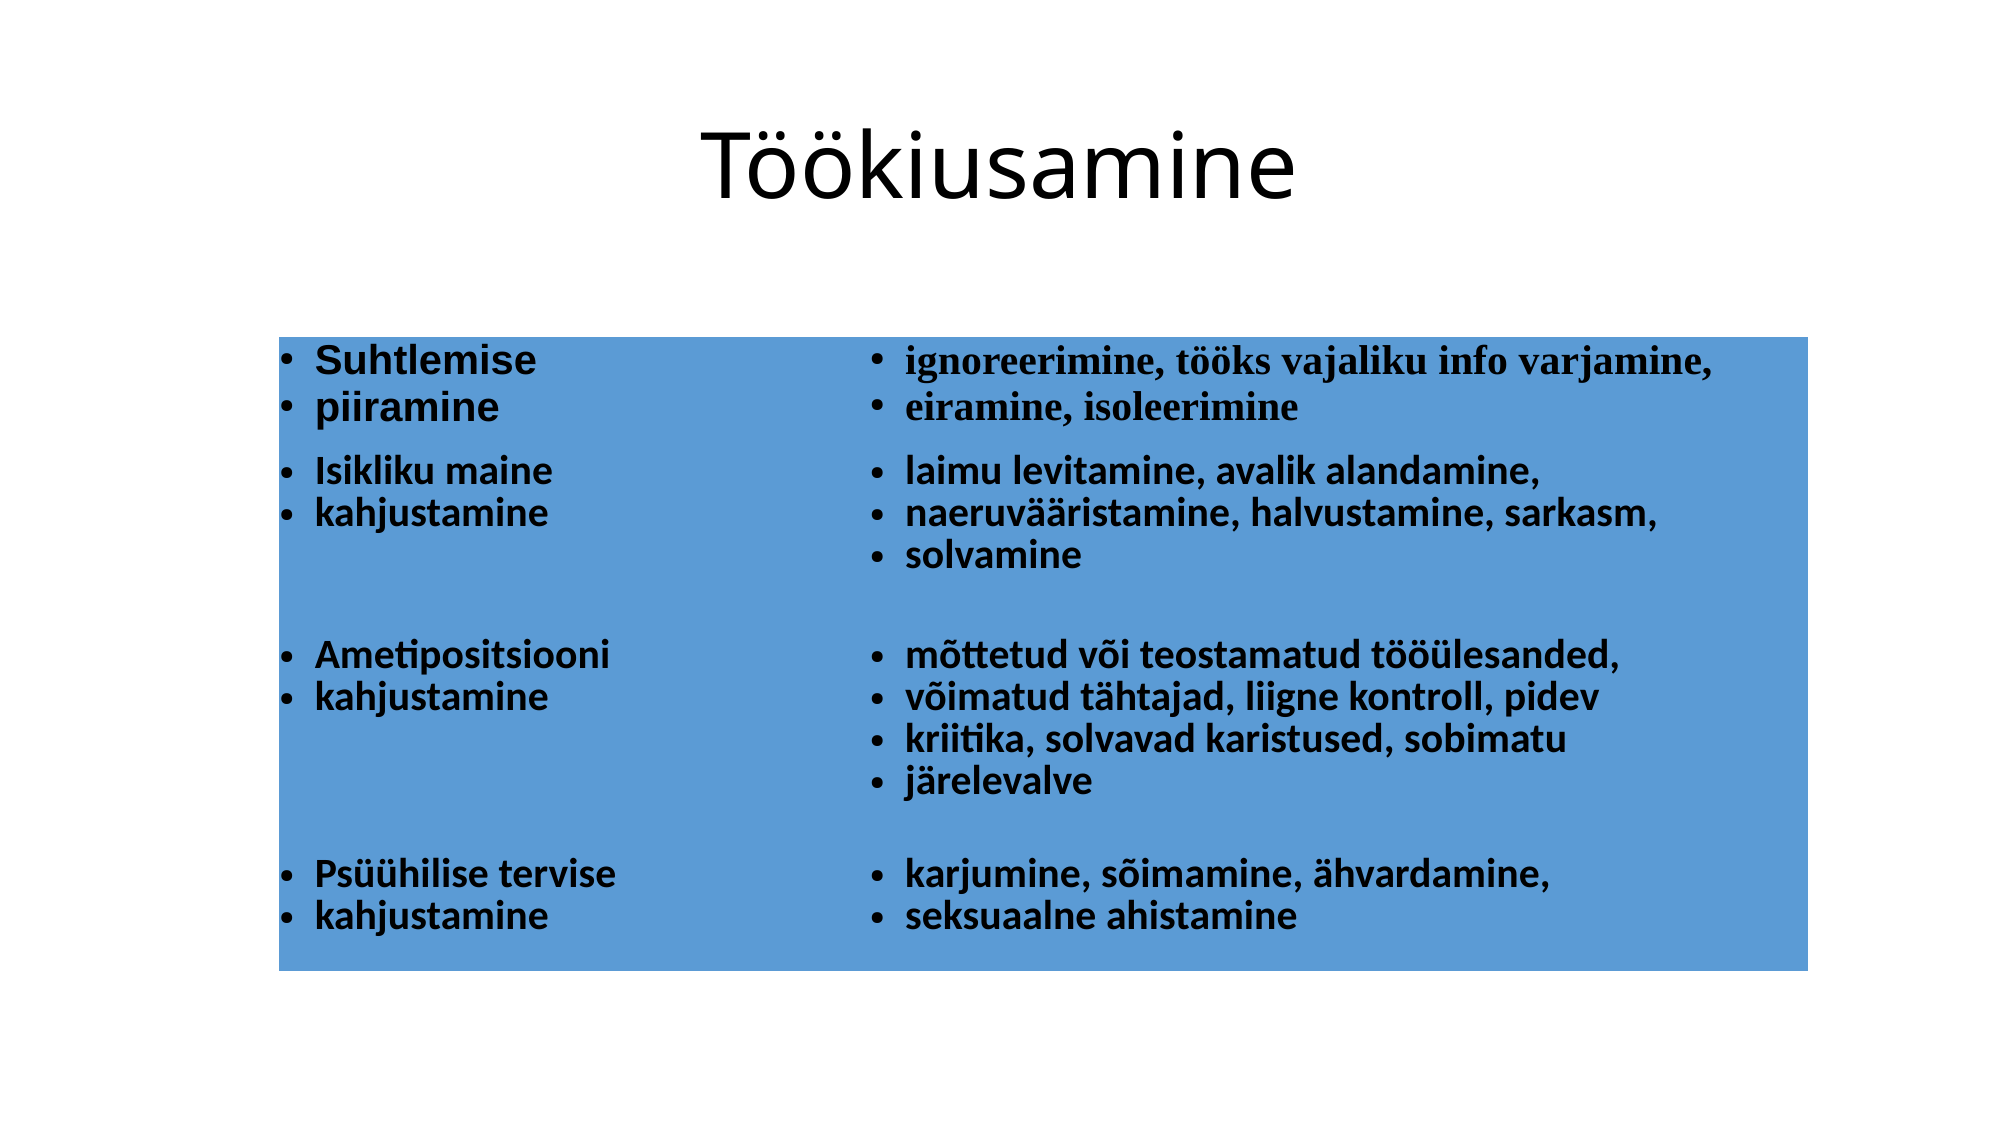

# Töökiusamine
| Suhtlemise piiramine | ignoreerimine, tööks vajaliku info varjamine, eiramine, isoleerimine |
| --- | --- |
| Isikliku maine kahjustamine | laimu levitamine, avalik alandamine, naeruvääristamine, halvustamine, sarkasm, solvamine |
| Ametipositsiooni kahjustamine | mõttetud või teostamatud tööülesanded, võimatud tähtajad, liigne kontroll, pidev kriitika, solvavad karistused, sobimatu järelevalve |
| Psüühilise tervise kahjustamine | karjumine, sõimamine, ähvardamine, seksuaalne ahistamine |